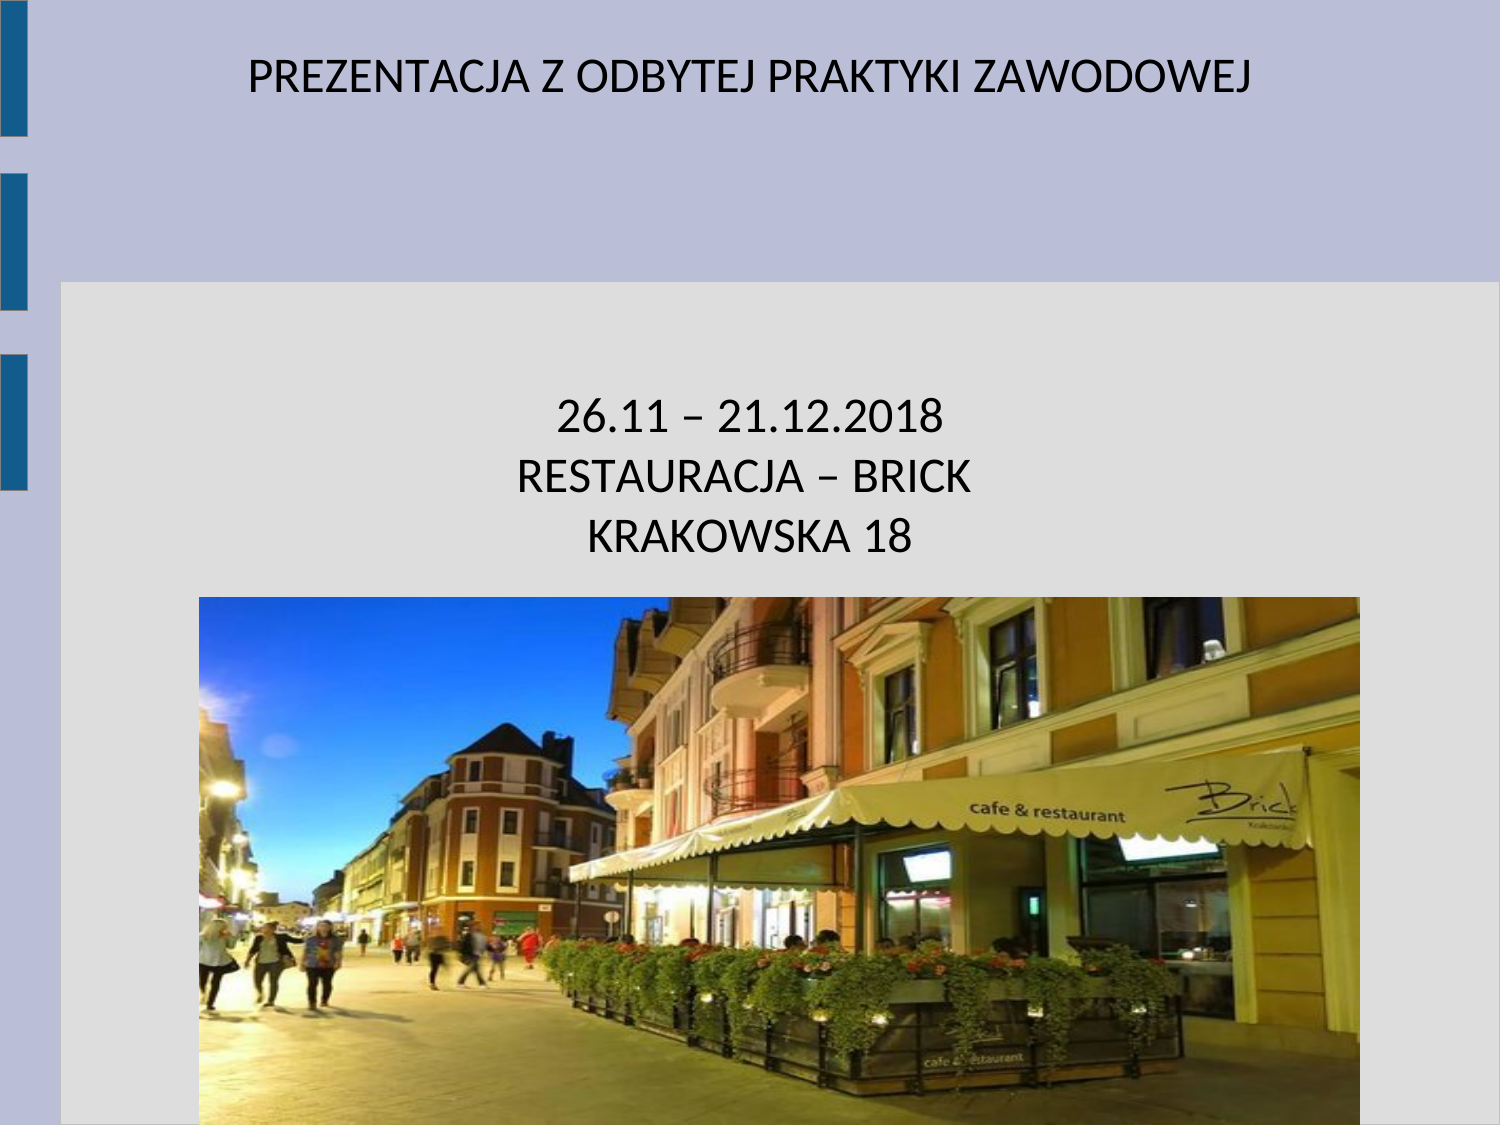

# PREZENTACJA Z ODBYTEJ PRAKTYKI ZAWODOWEJ
26.11 – 21.12.2018
RESTAURACJA – BRICK
KRAKOWSKA 18